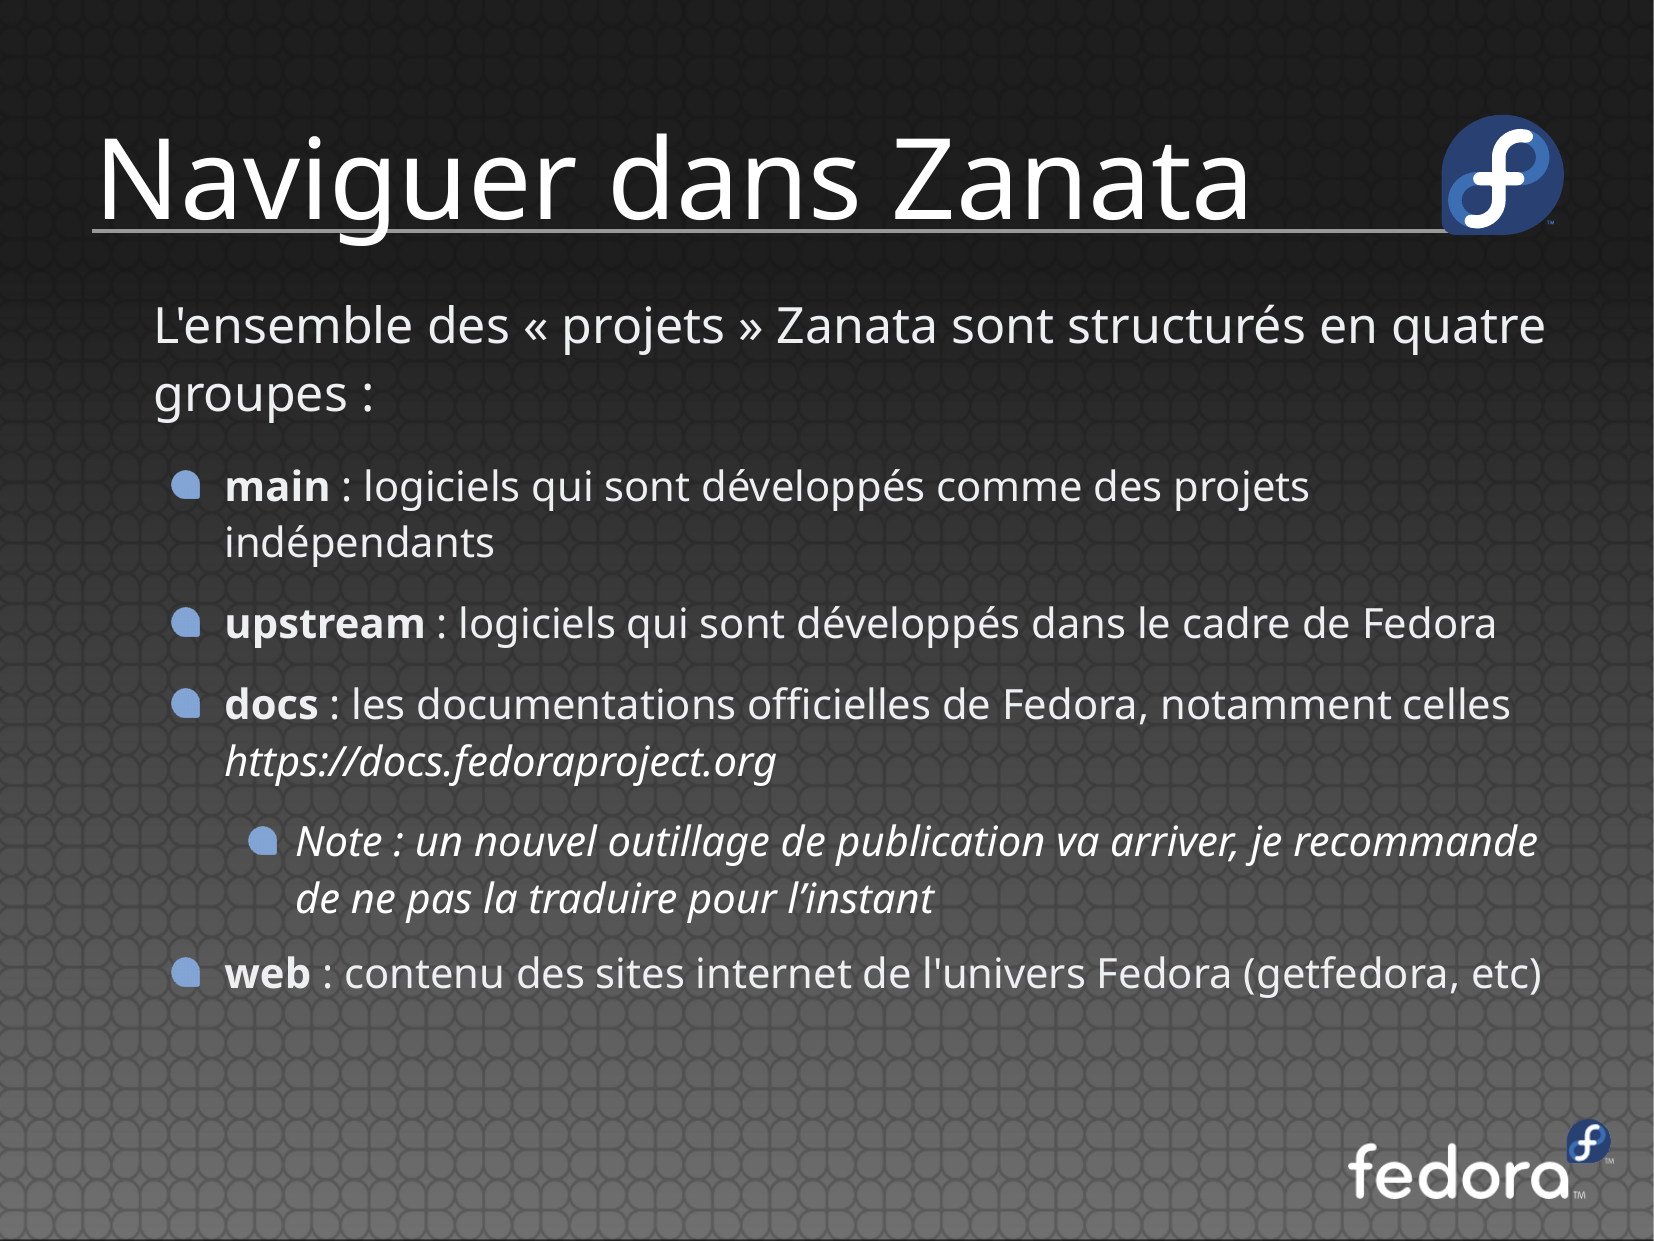

Naviguer dans Zanata
# L'ensemble des « projets » Zanata sont structurés en quatre groupes :
main : logiciels qui sont développés comme des projets indépendants
upstream : logiciels qui sont développés dans le cadre de Fedora
docs : les documentations officielles de Fedora, notamment celles https://docs.fedoraproject.org
Note : un nouvel outillage de publication va arriver, je recommande de ne pas la traduire pour l’instant
web : contenu des sites internet de l'univers Fedora (getfedora, etc)